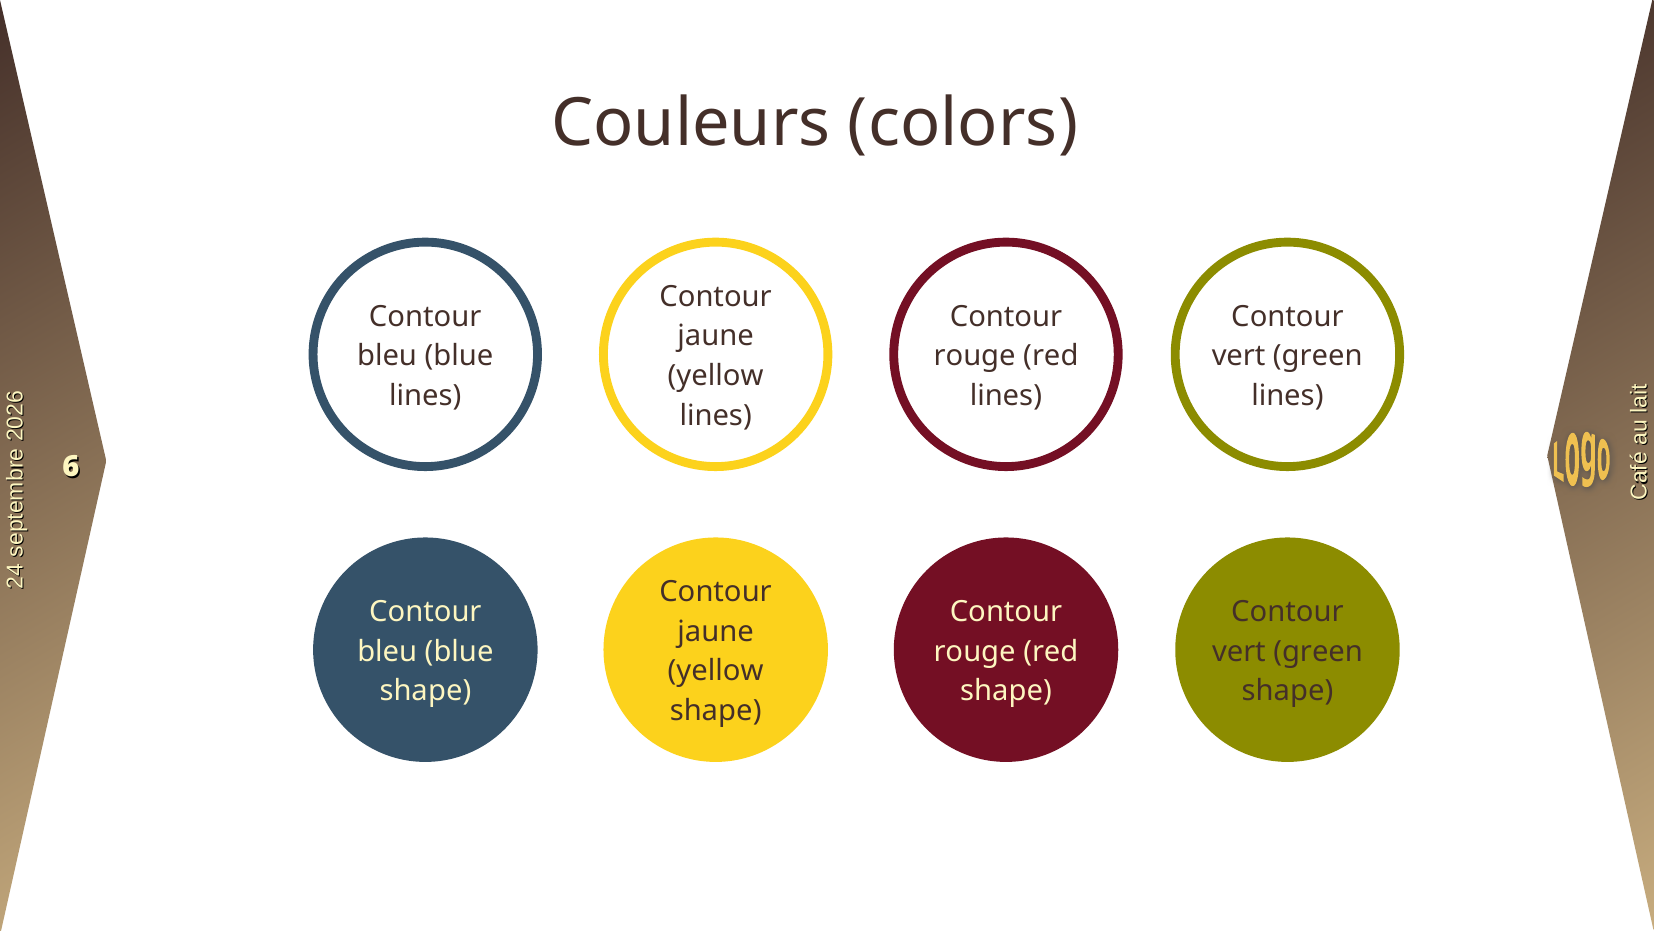

# Couleurs (colors)
Contour bleu (blue lines)
Contour jaune (yellow lines)
Contour rouge (red lines)
Contour vert (green lines)
Café au lait
6
Contour bleu (blue shape)
Contour jaune (yellow shape)
Contour rouge (red shape)
Contour vert (green shape)